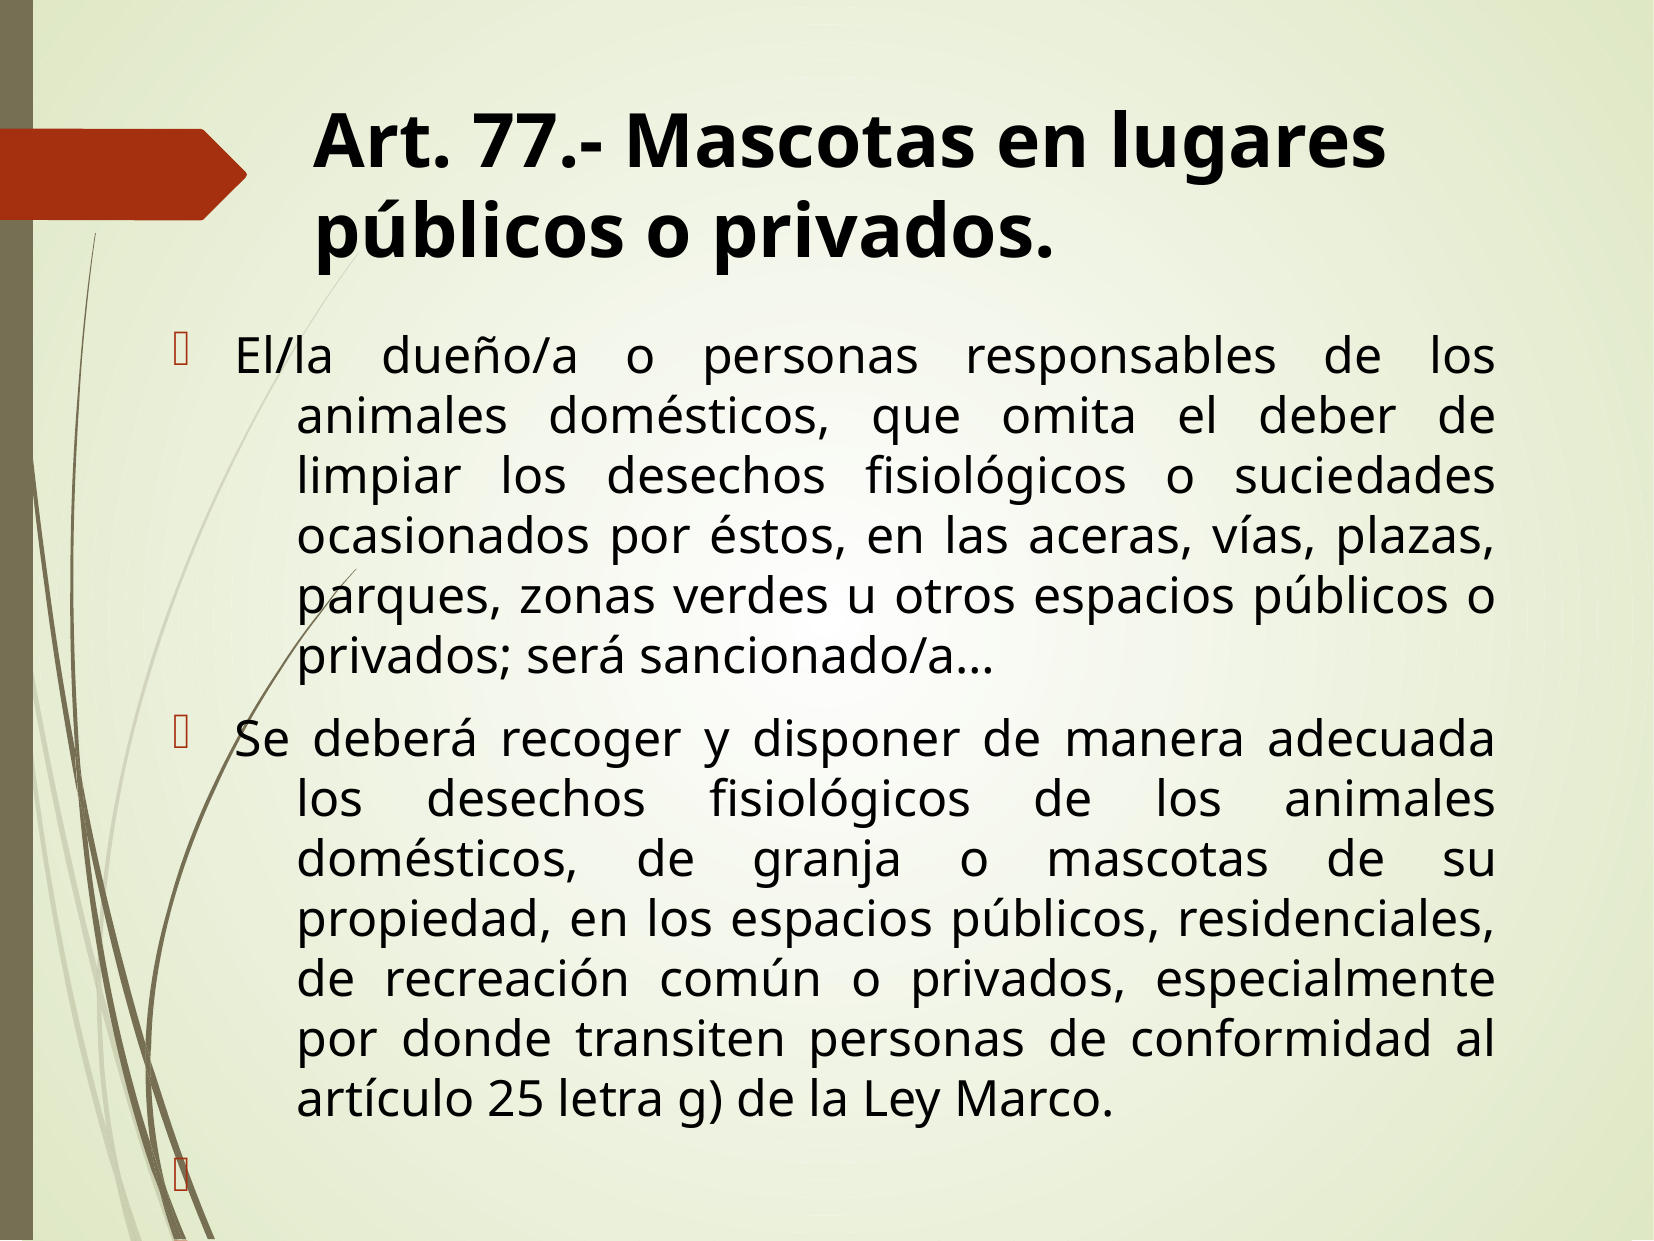

# Art. 77.- Mascotas en lugares públicos o privados.
El/la dueño/a o personas responsables de los animales domésticos, que omita el deber de limpiar los desechos fisiológicos o suciedades ocasionados por éstos, en las aceras, vías, plazas, parques, zonas verdes u otros espacios públicos o privados; será sancionado/a…
Se deberá recoger y disponer de manera adecuada los desechos fisiológicos de los animales domésticos, de granja o mascotas de su propiedad, en los espacios públicos, residenciales, de recreación común o privados, especialmente por donde transiten personas de conformidad al artículo 25 letra g) de la Ley Marco.